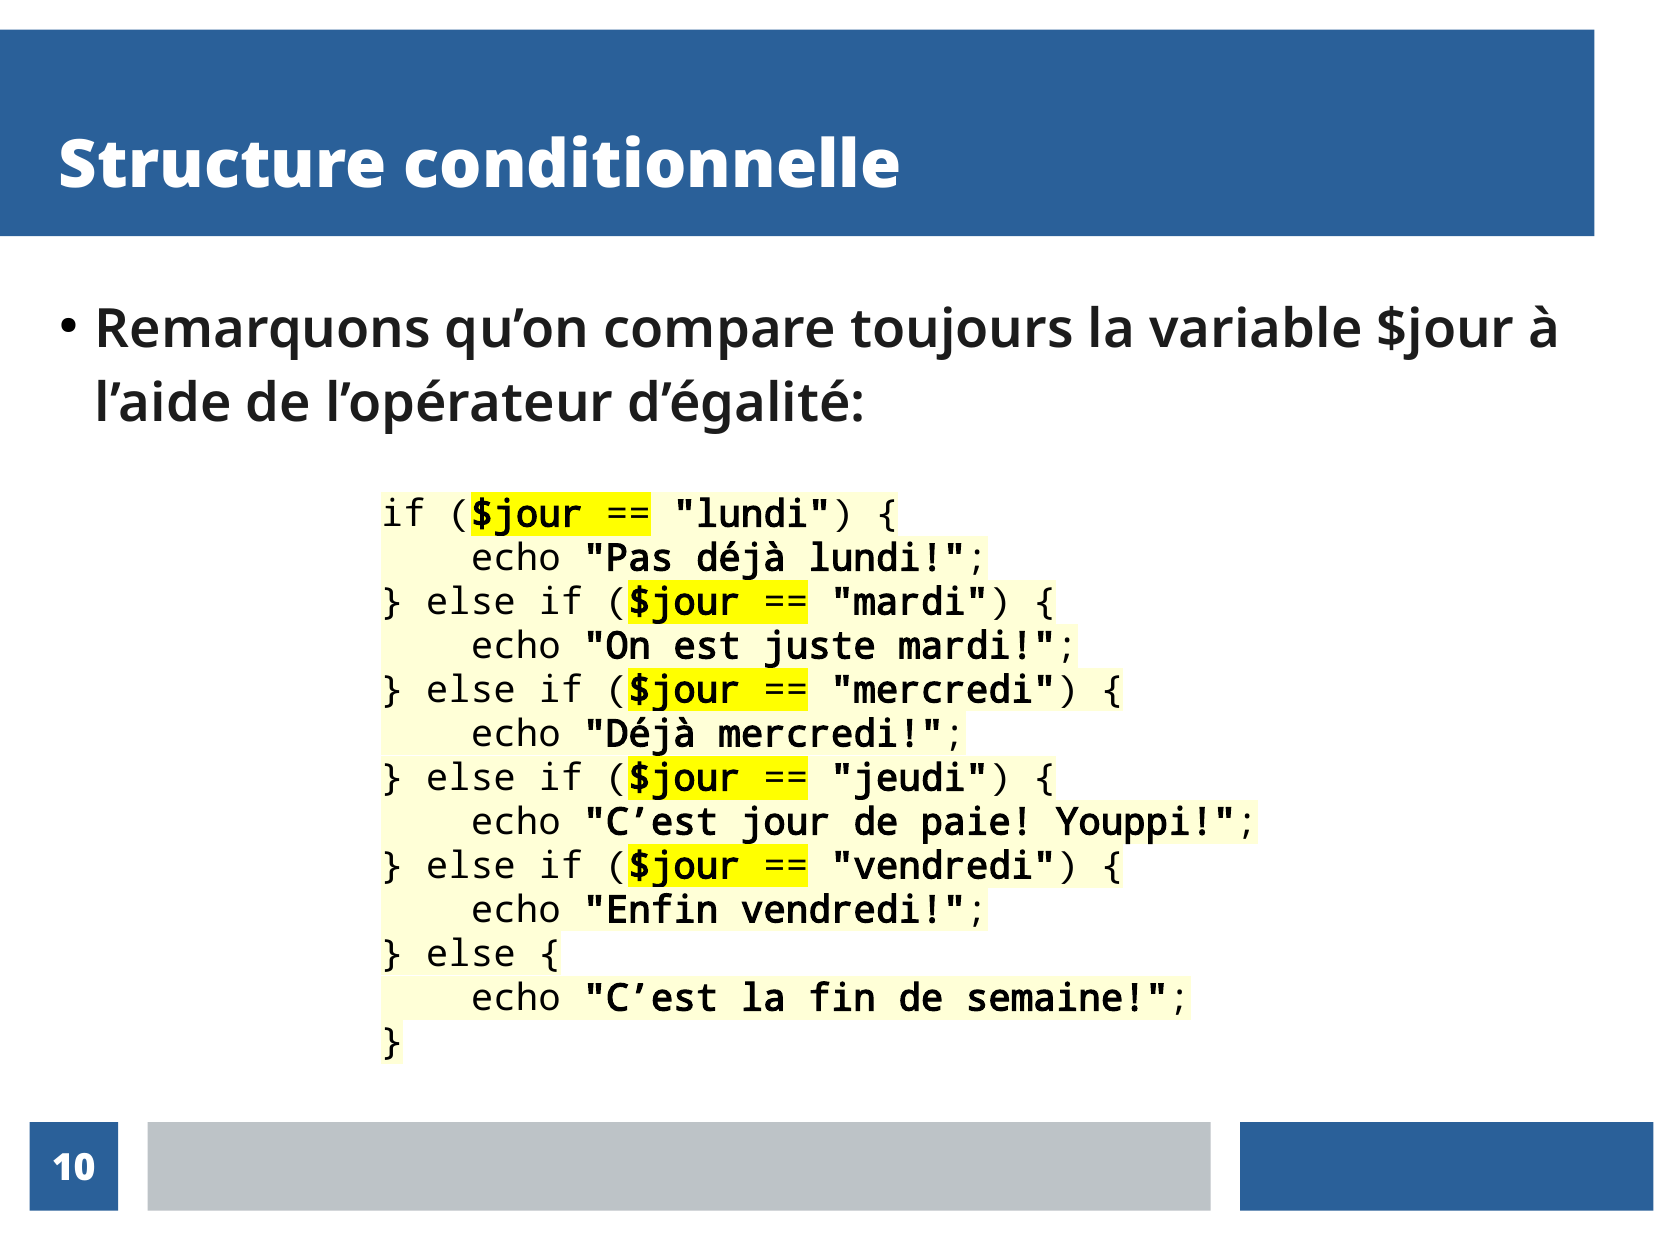

# Structure conditionnelle
Remarquons qu’on compare toujours la variable $jour à l’aide de l’opérateur d’égalité:
if ($jour == "lundi") {
 echo "Pas déjà lundi!";
} else if ($jour == "mardi") {
 echo "On est juste mardi!";
} else if ($jour == "mercredi") {
 echo "Déjà mercredi!";
} else if ($jour == "jeudi") {
 echo "C’est jour de paie! Youppi!";
} else if ($jour == "vendredi") {
 echo "Enfin vendredi!";
} else {
 echo "C’est la fin de semaine!";
}
10